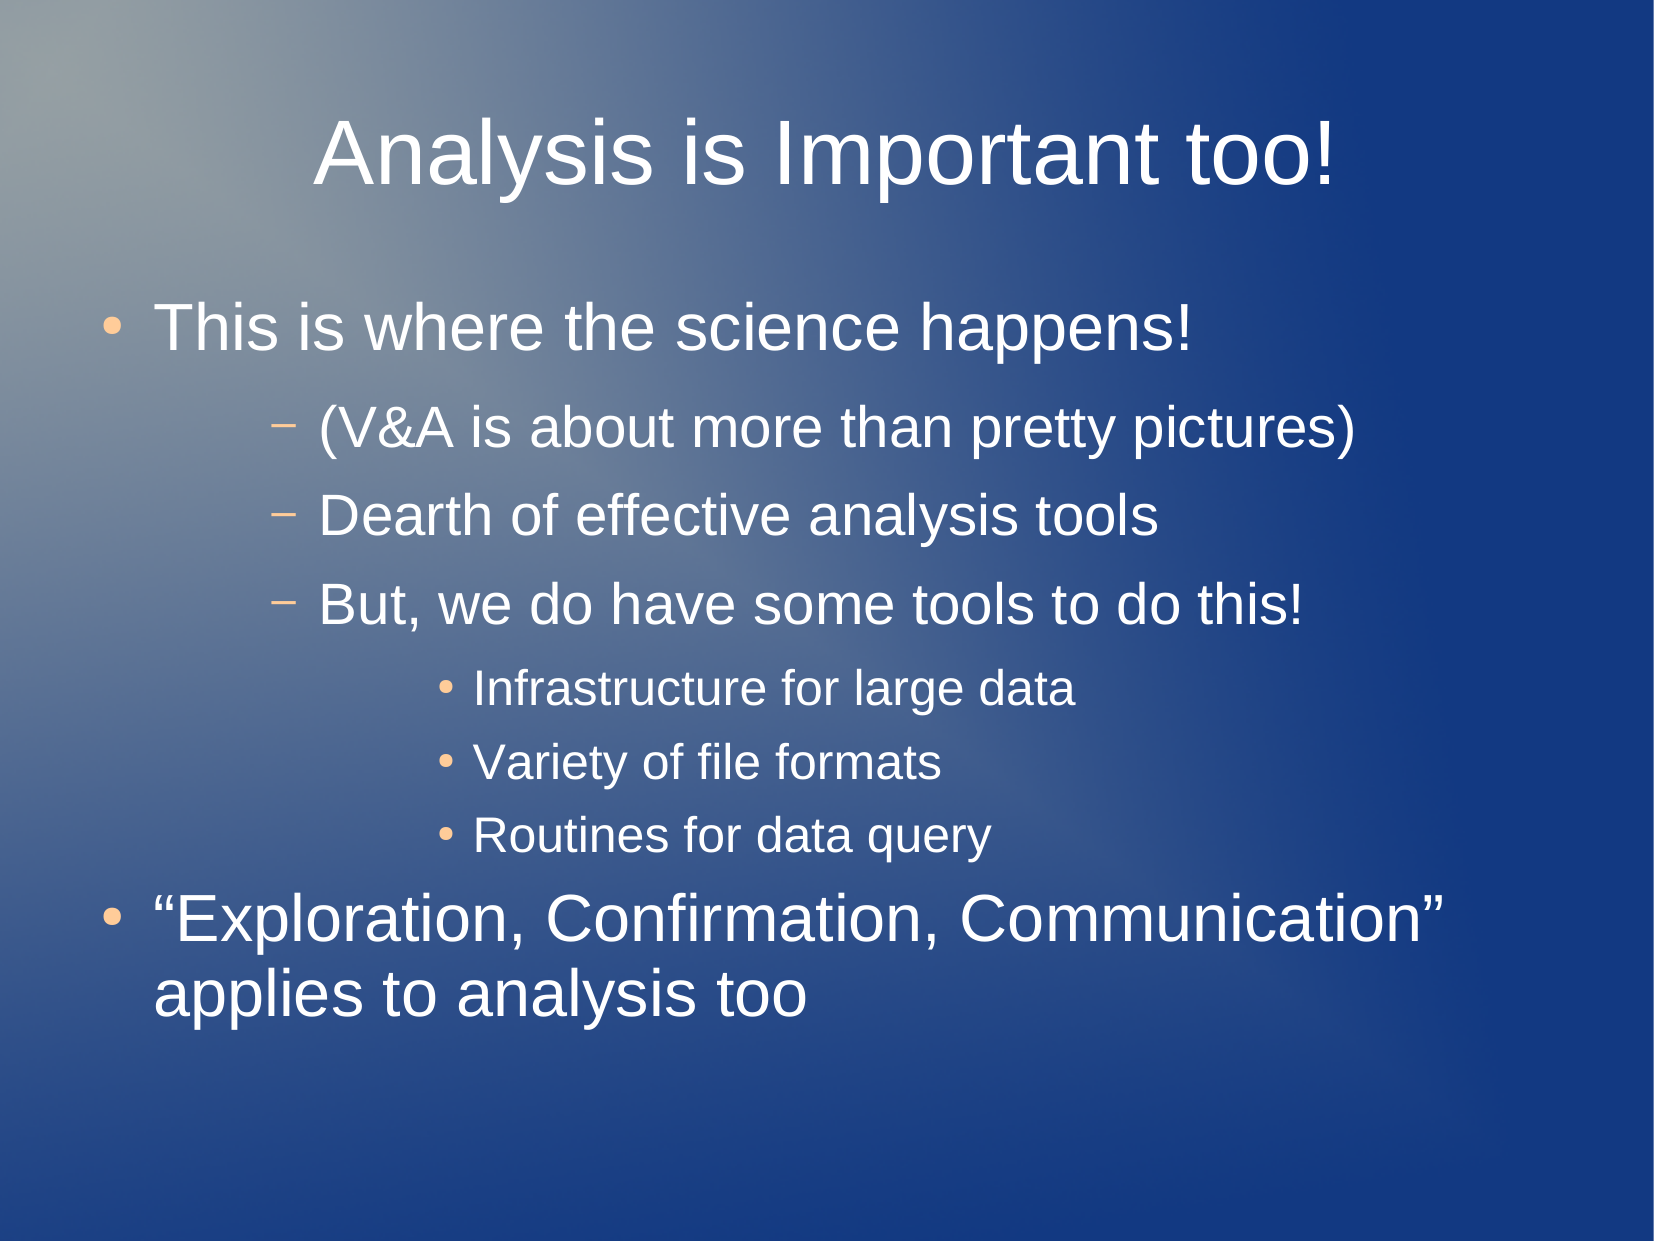

# Analysis is Important too!
This is where the science happens!
(V&A is about more than pretty pictures)
Dearth of effective analysis tools
But, we do have some tools to do this!
Infrastructure for large data
Variety of file formats
Routines for data query
“Exploration, Confirmation, Communication” applies to analysis too